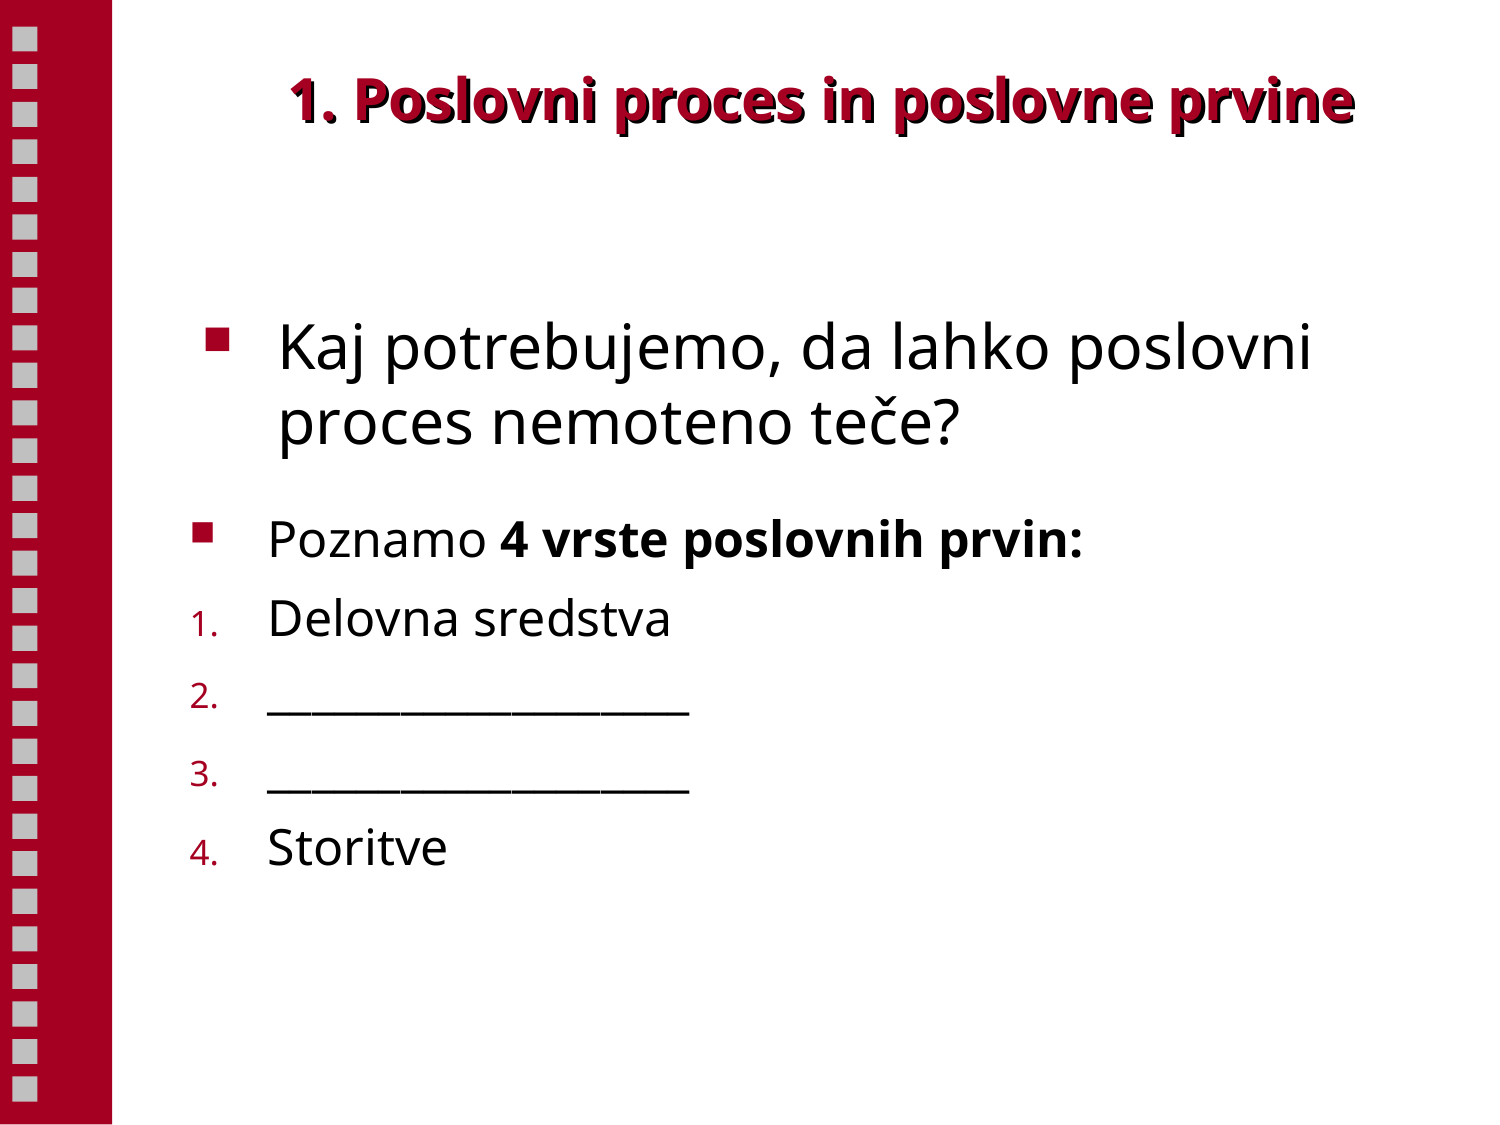

1. Poslovni proces in poslovne prvine
Kaj potrebujemo, da lahko poslovni proces nemoteno teče?
Poznamo 4 vrste poslovnih prvin:
Delovna sredstva
___________________
___________________
Storitve